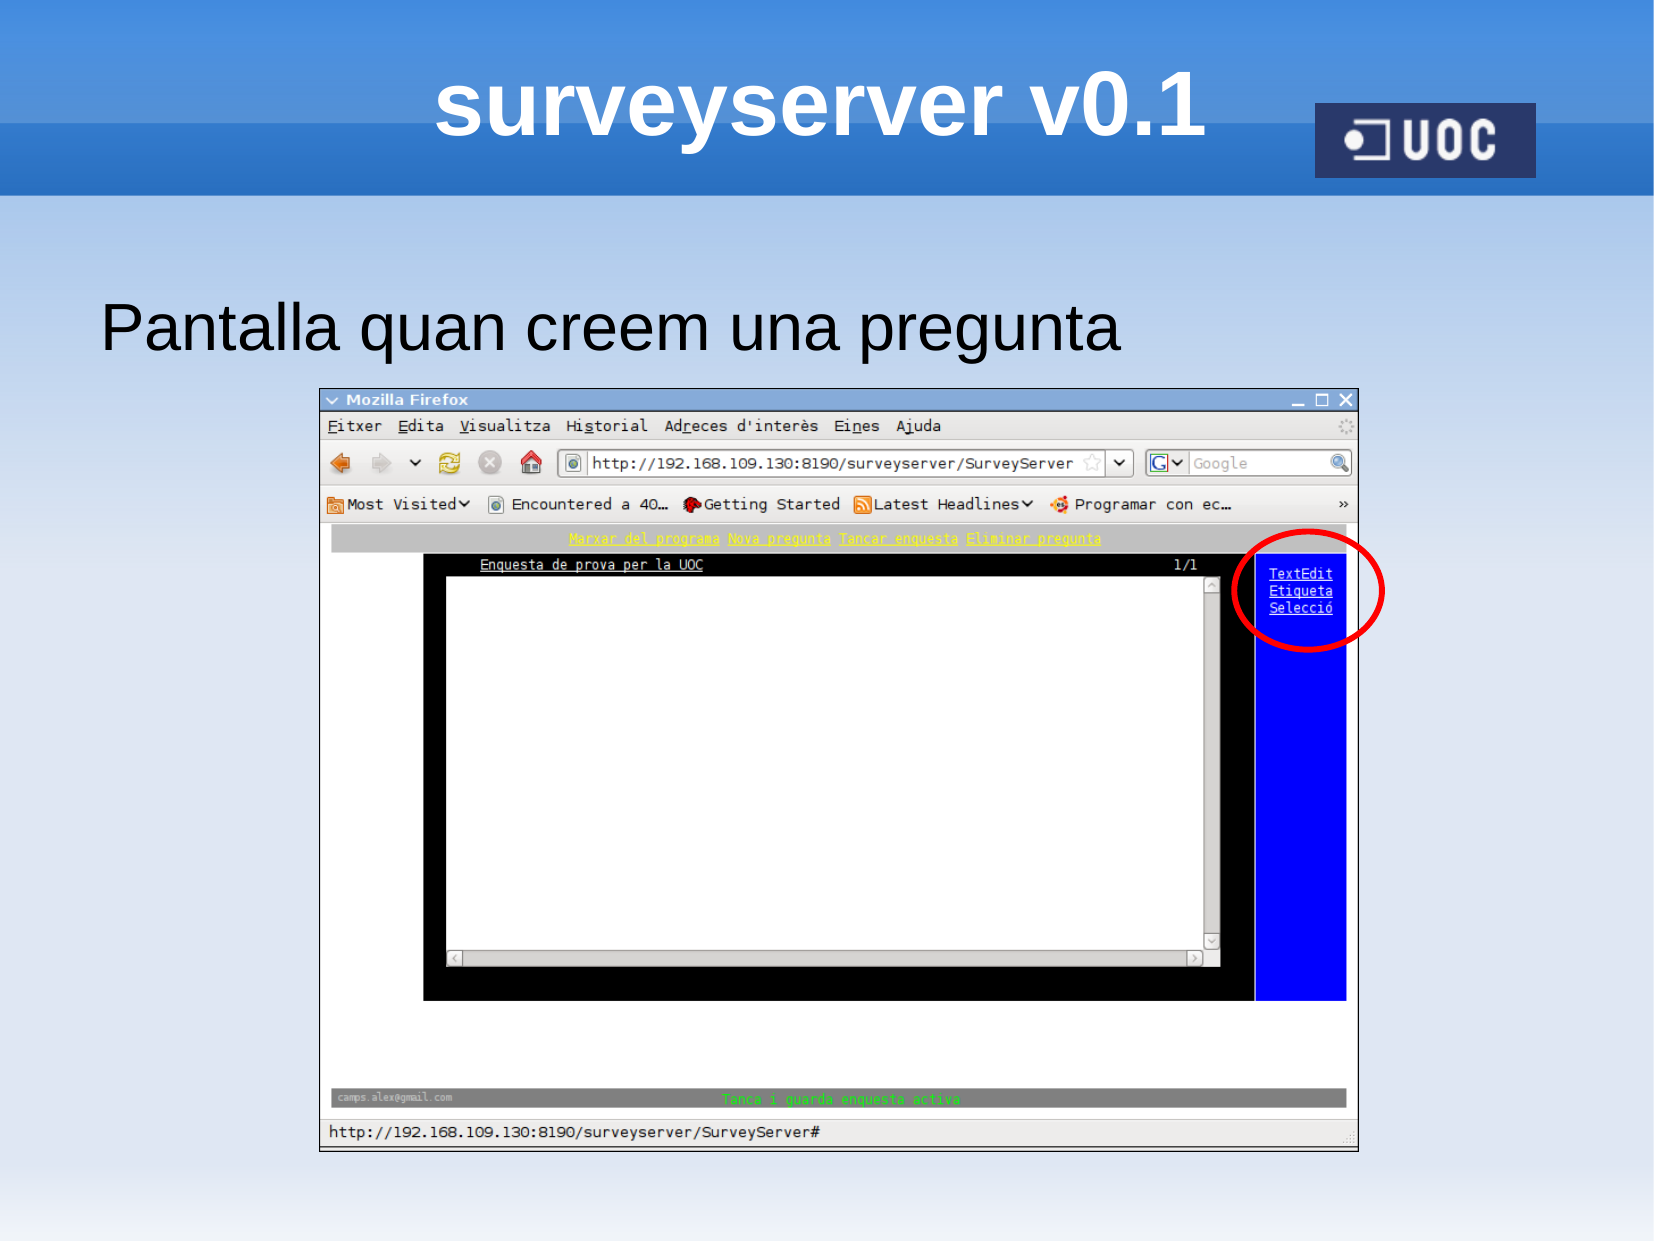

# surveyserver v0.1
Pantalla quan creem una pregunta